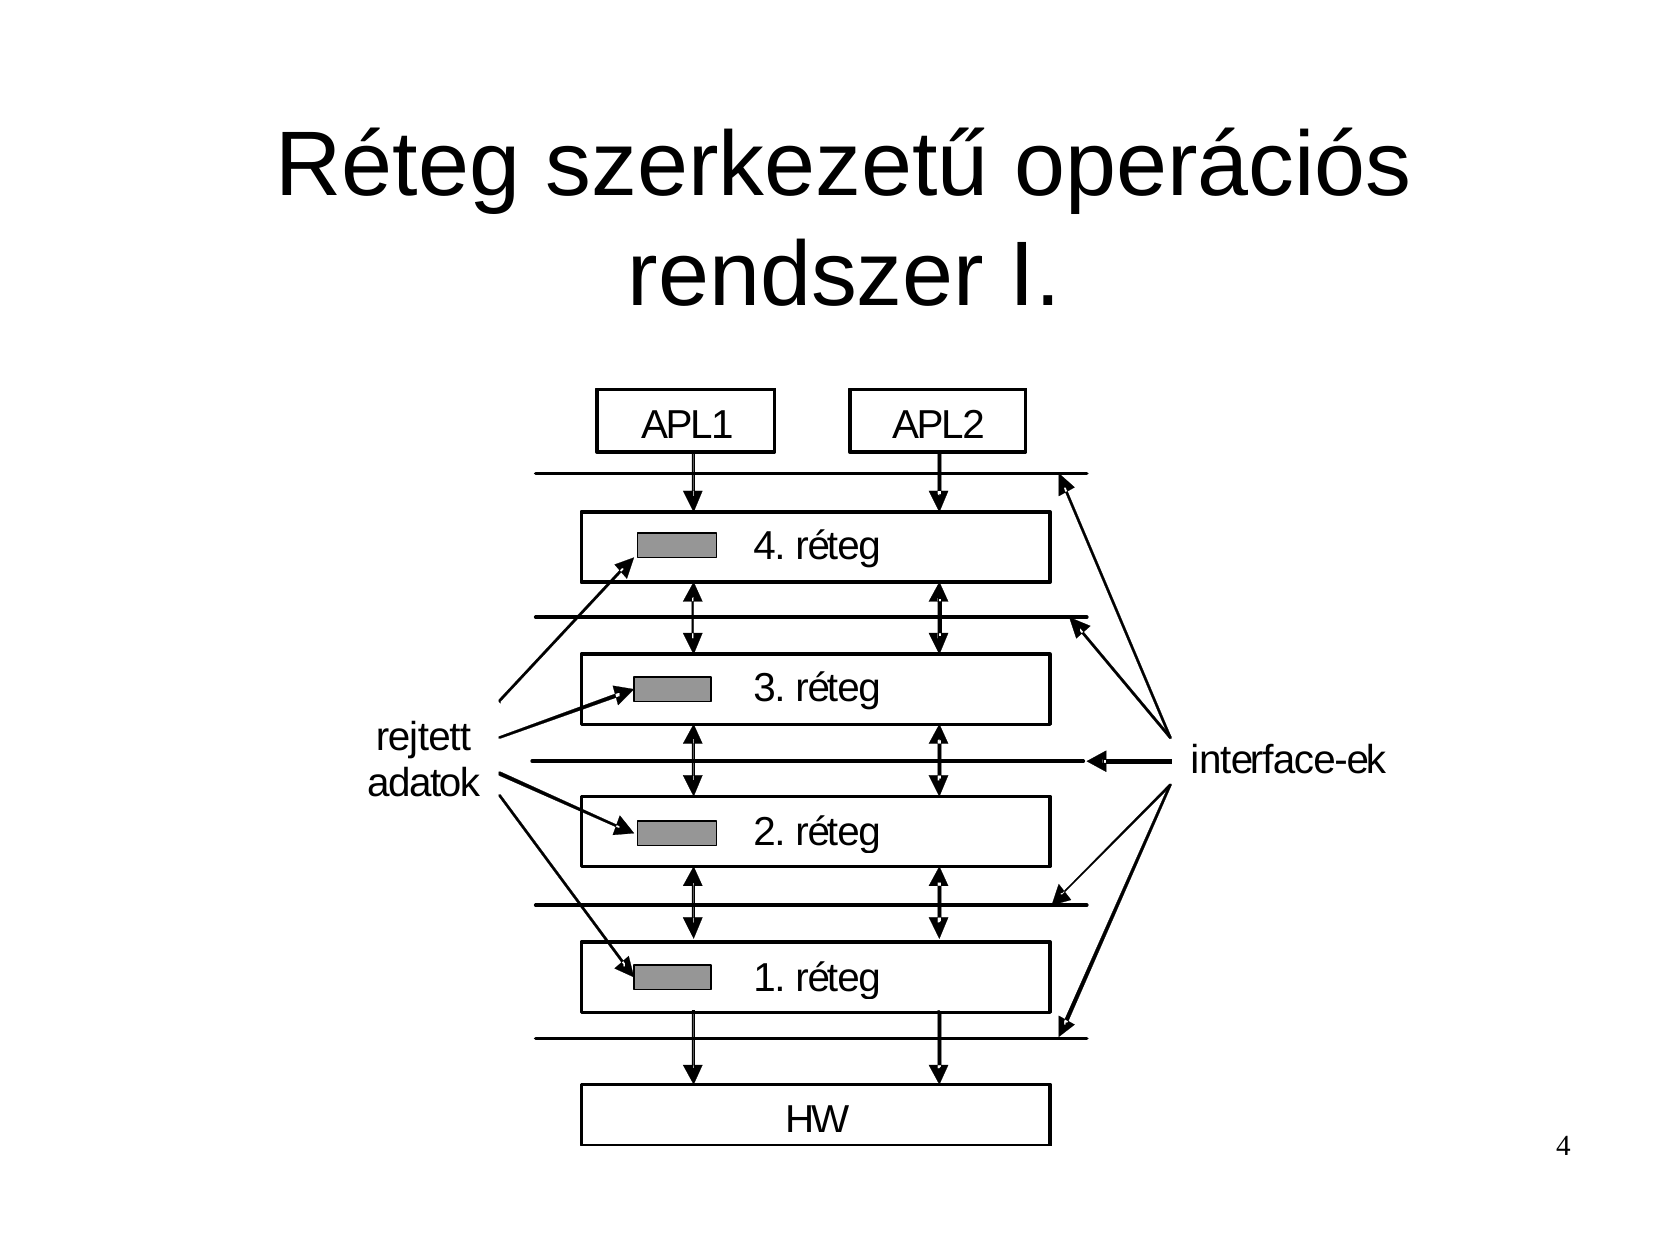

# Réteg szerkezetű operációs rendszer I.
4